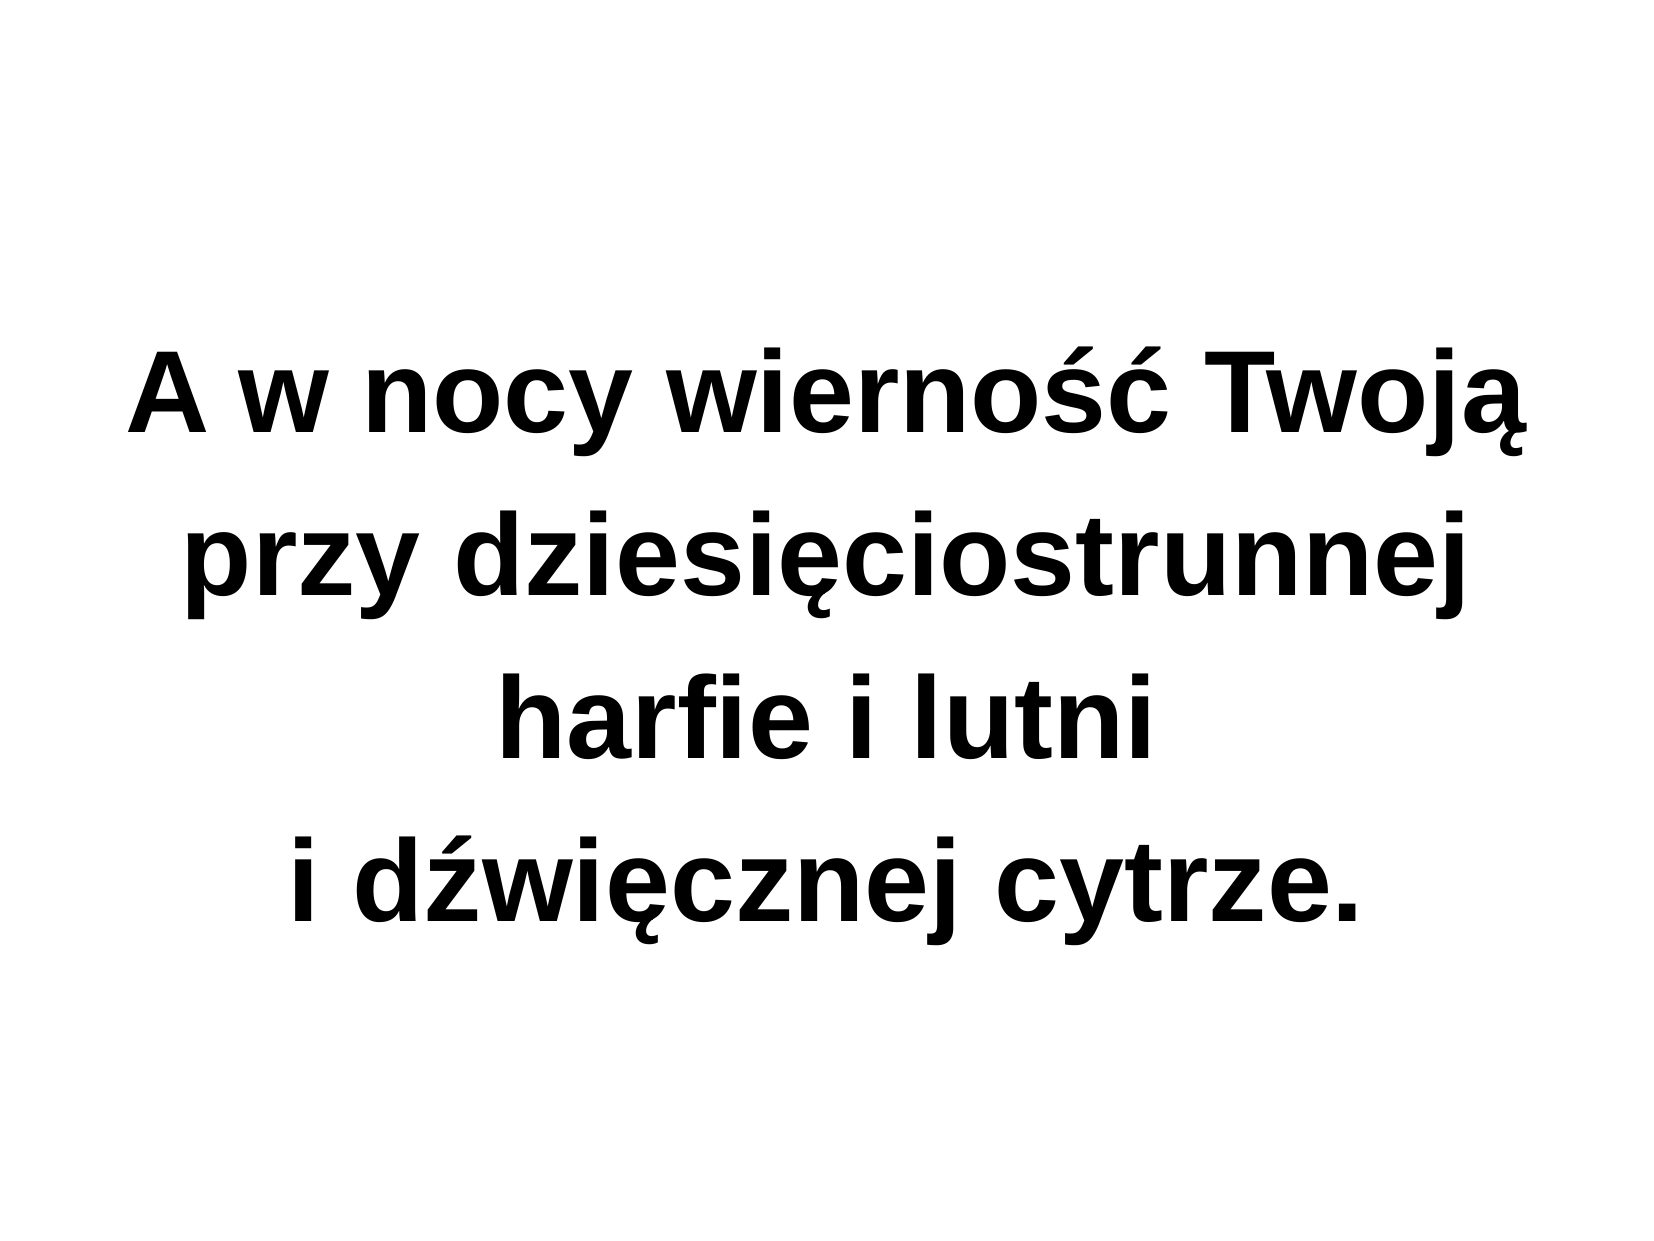

# A w nocy wierność Twoją
przy dziesięciostrunnej
harfie i lutni
i dźwięcznej cytrze.